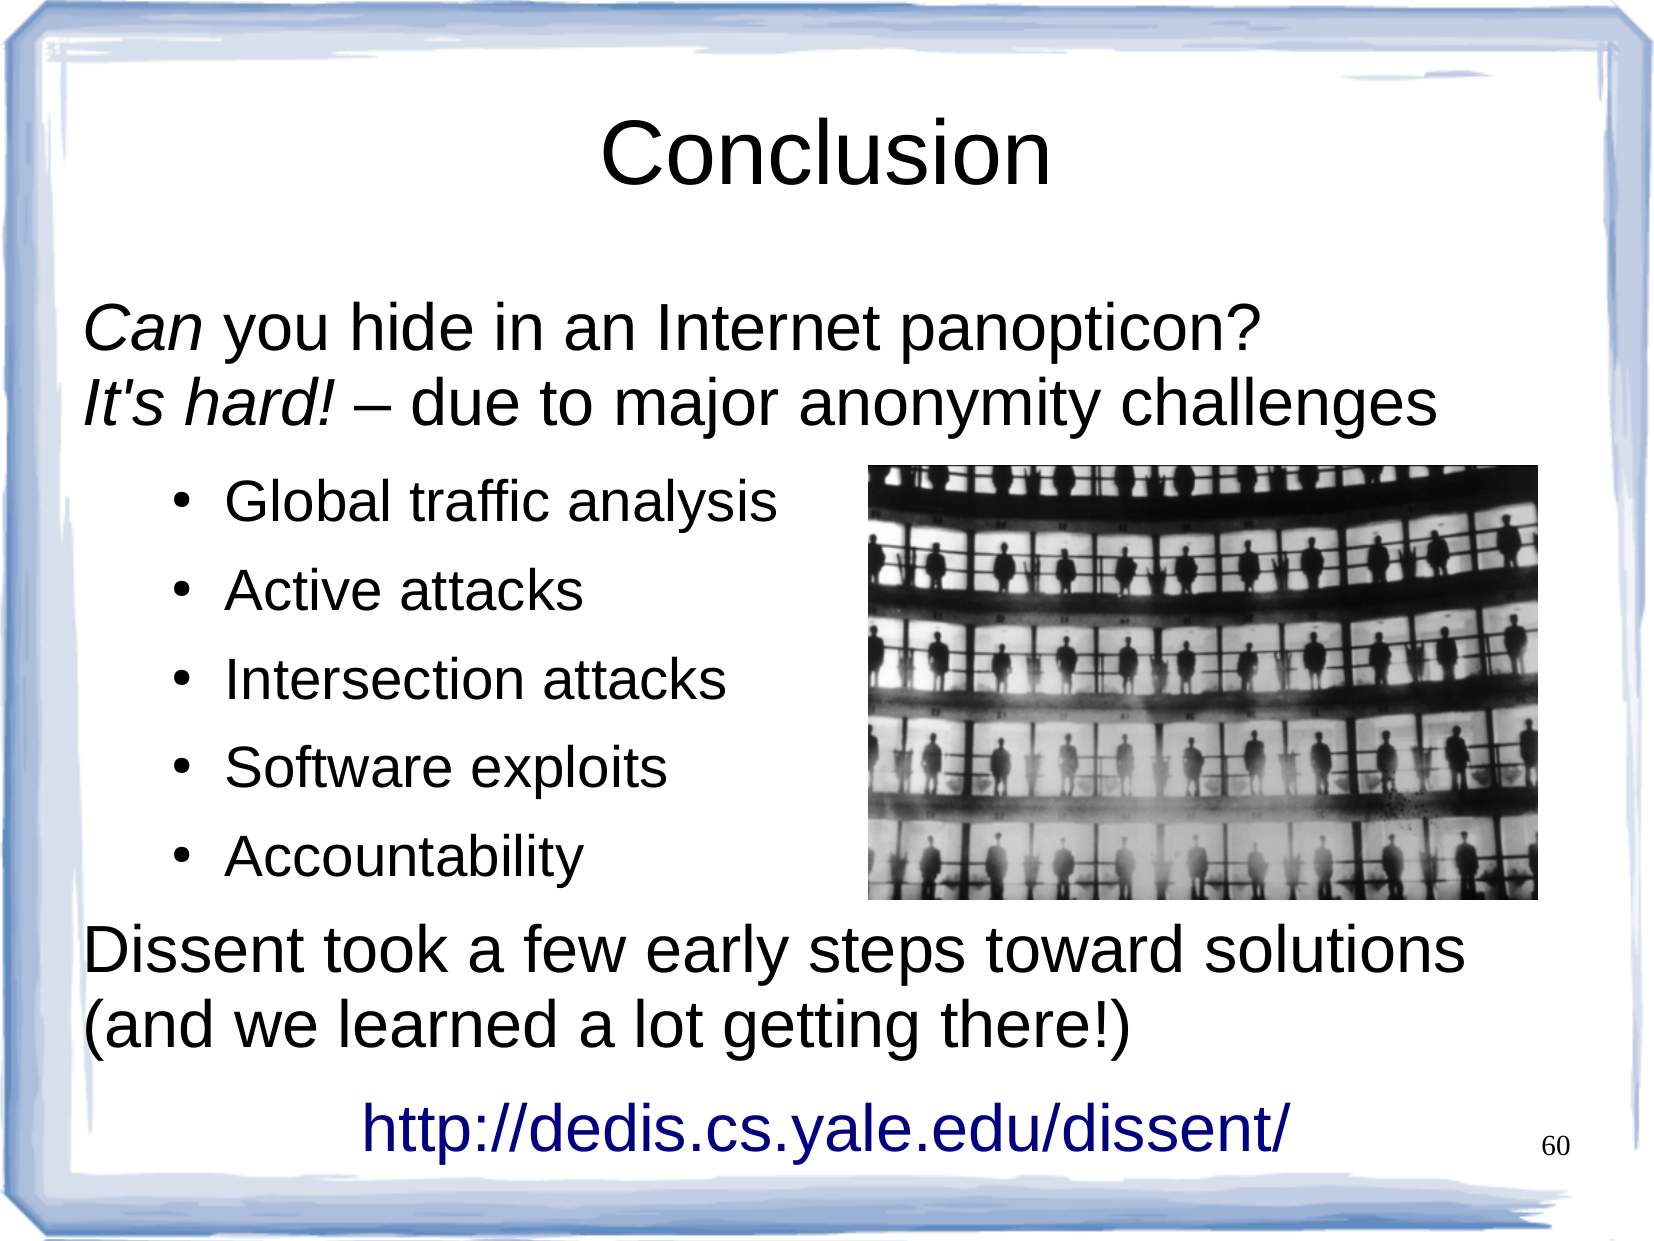

# Conclusion
Can you hide in an Internet panopticon?
It's hard! – due to major anonymity challenges
Global traffic analysis
Active attacks
Intersection attacks
Software exploits
Accountability
Dissent took a few early steps toward solutions
(and we learned a lot getting there!)
http://dedis.cs.yale.edu/dissent/
60